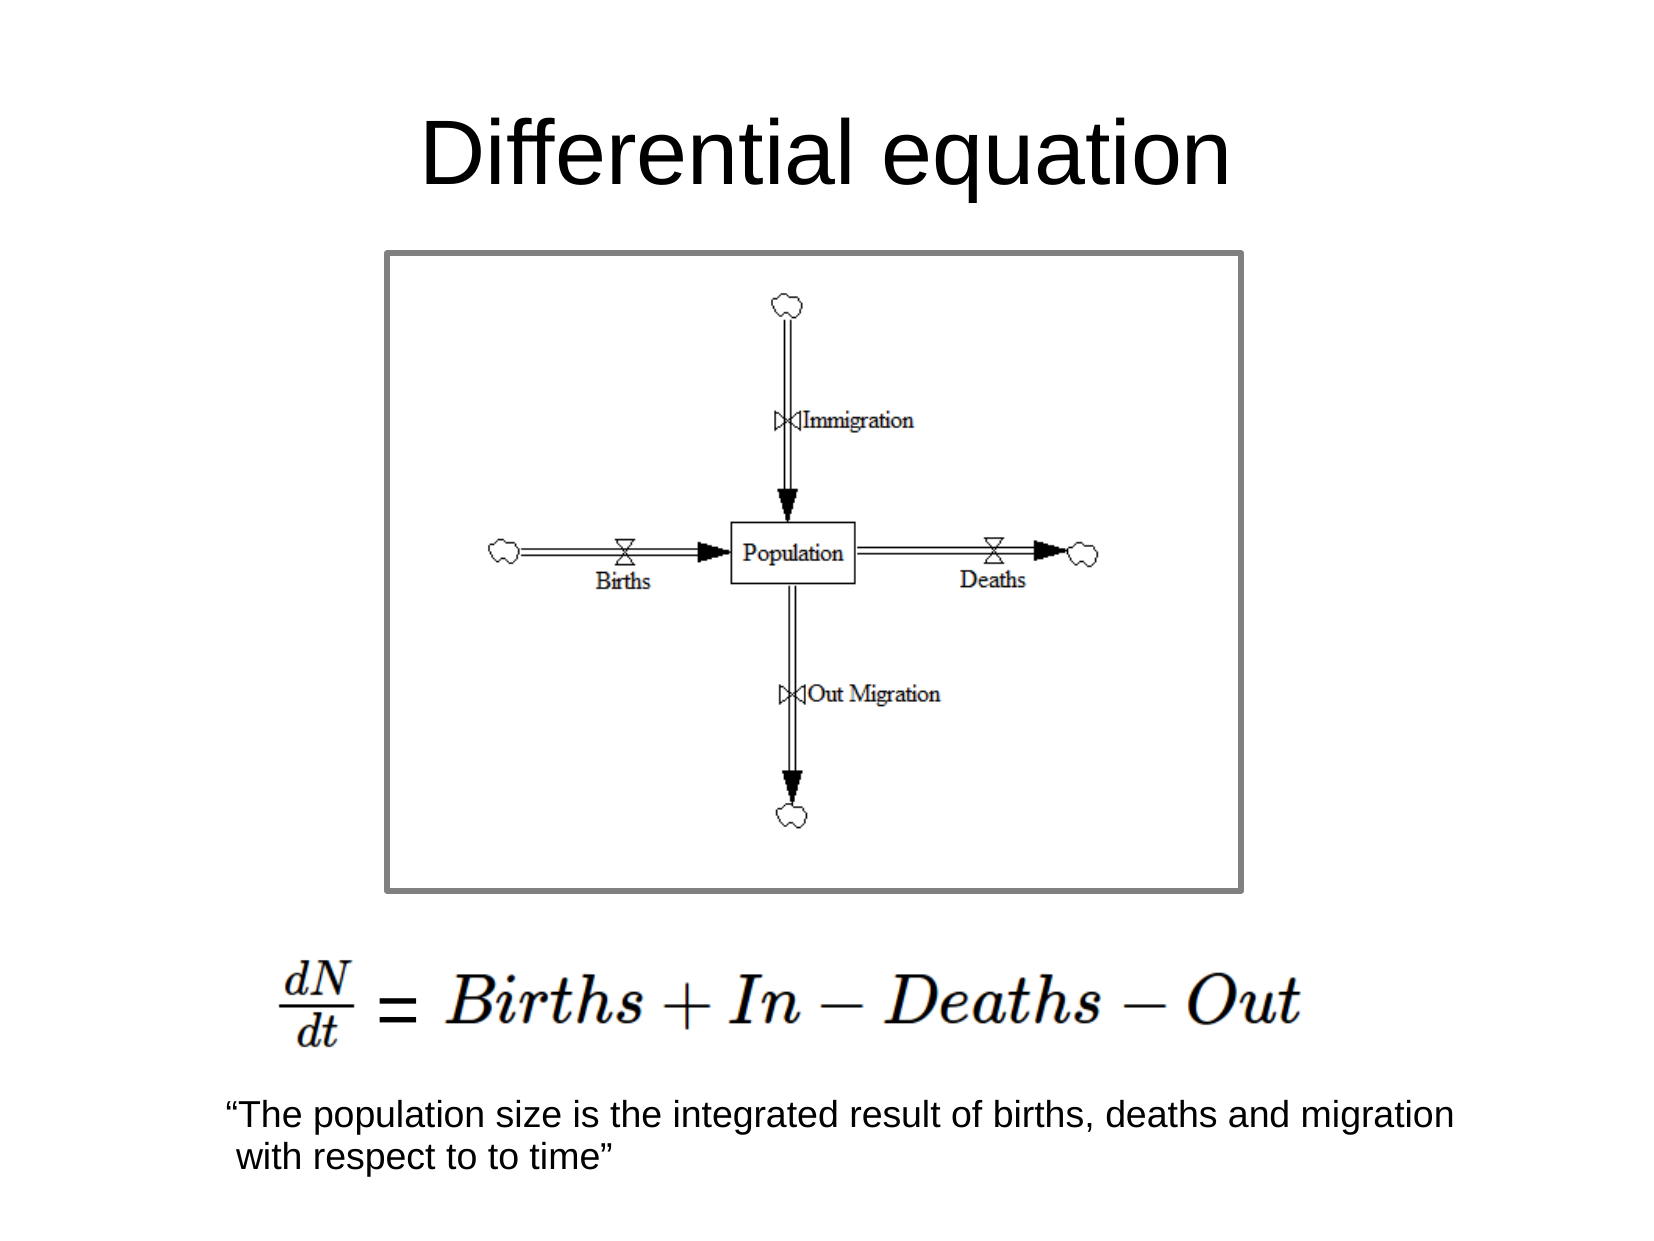

# Differential equation
=
“The population size is the integrated result of births, deaths and migration
 with respect to to time”